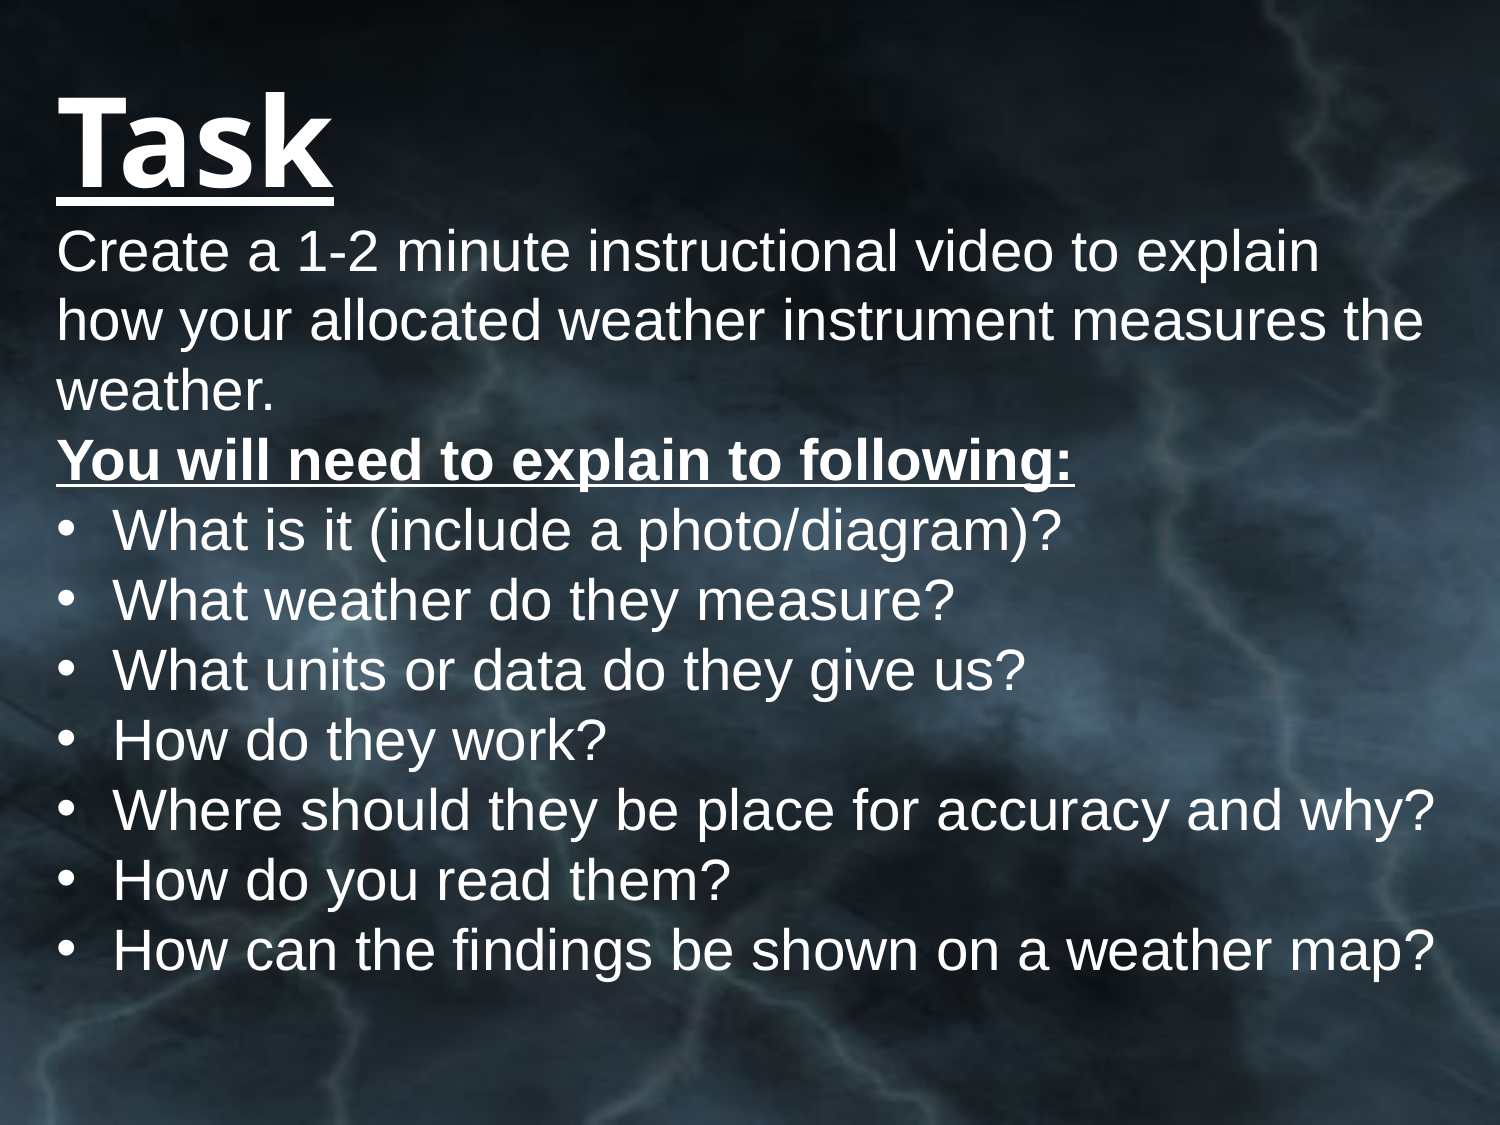

Task
Create a 1-2 minute instructional video to explain how your allocated weather instrument measures the weather.
You will need to explain to following:
What is it (include a photo/diagram)?
What weather do they measure?
What units or data do they give us?
How do they work?
Where should they be place for accuracy and why?
How do you read them?
How can the findings be shown on a weather map?